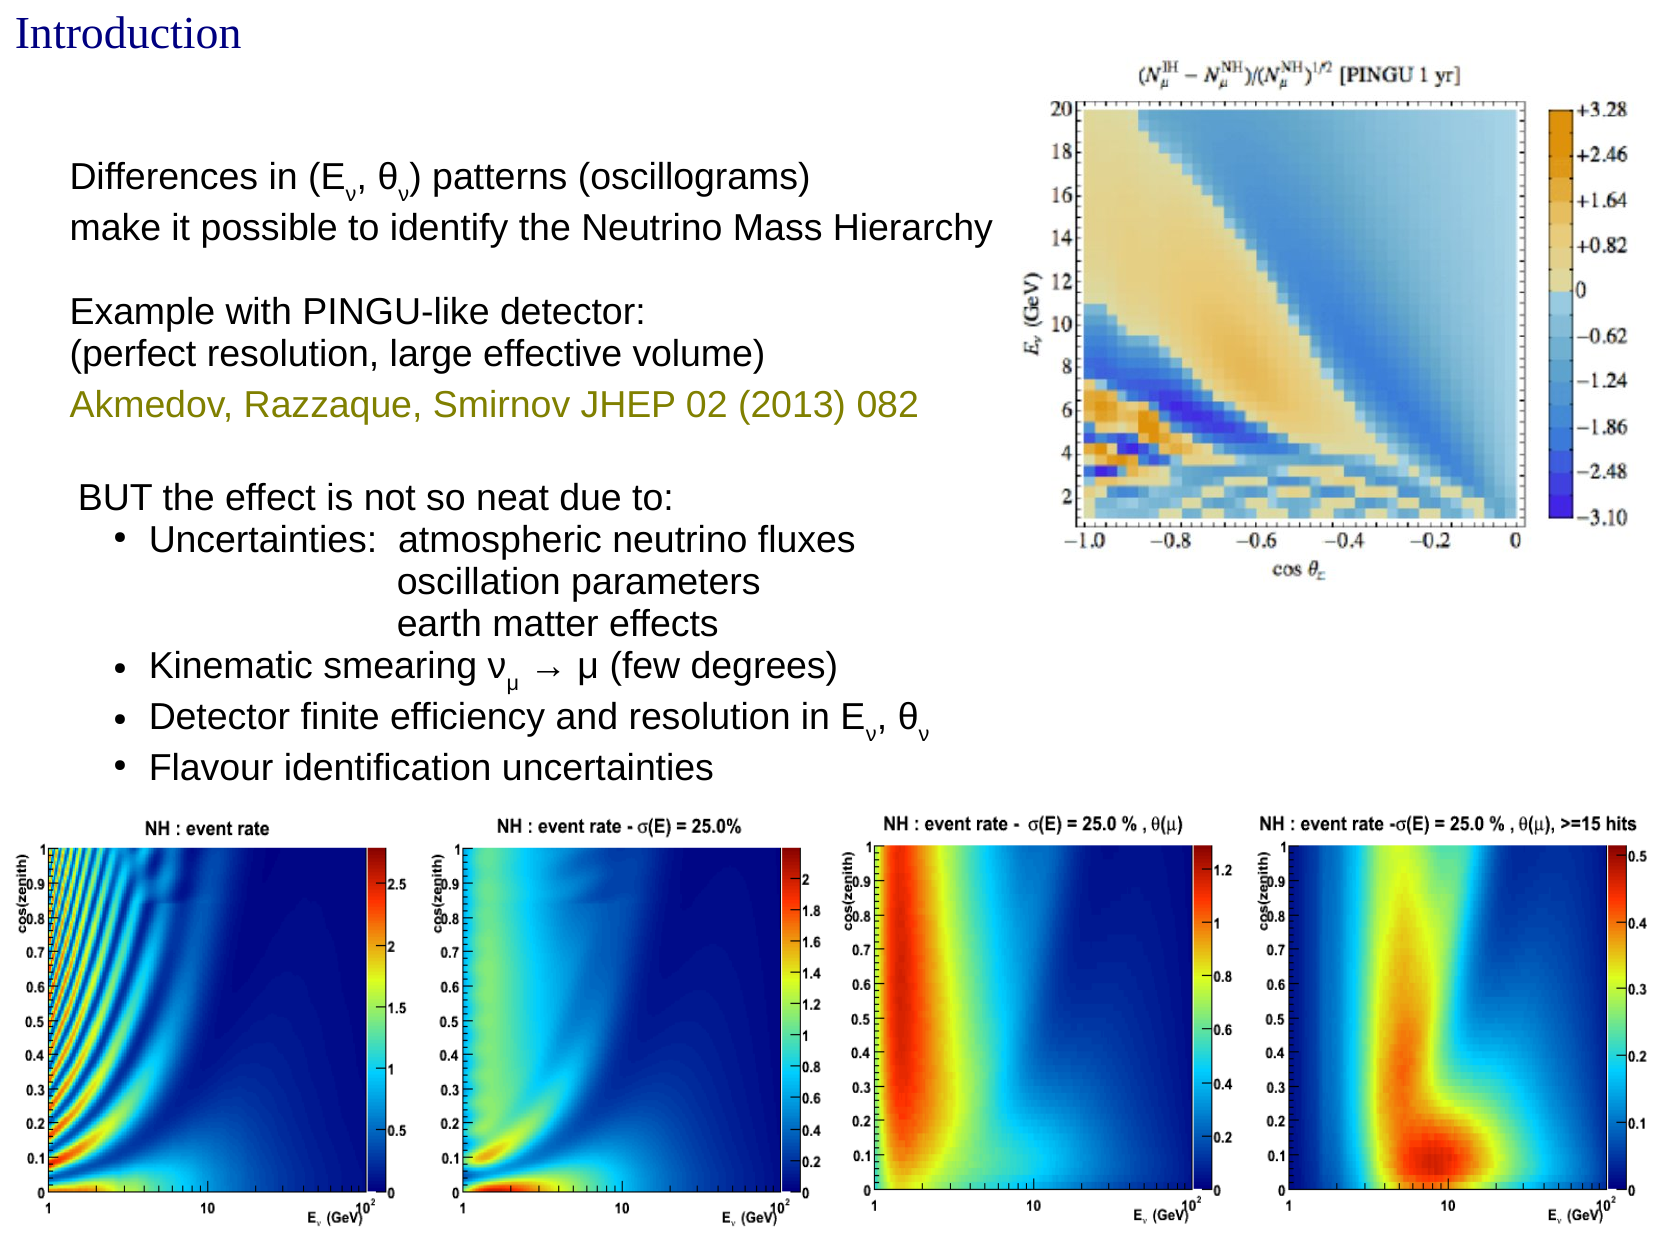

Introduction
Differences in (Eν, θν) patterns (oscillograms)
make it possible to identify the Neutrino Mass Hierarchy
Example with PINGU-like detector:
(perfect resolution, large effective volume)
Akmedov, Razzaque, Smirnov JHEP 02 (2013) 082
BUT the effect is not so neat due to:
Uncertainties: atmospheric neutrino fluxes
oscillation parameters
earth matter effects
Kinematic smearing νμ → μ (few degrees)
Detector finite efficiency and resolution in Eν, θν
Flavour identification uncertainties